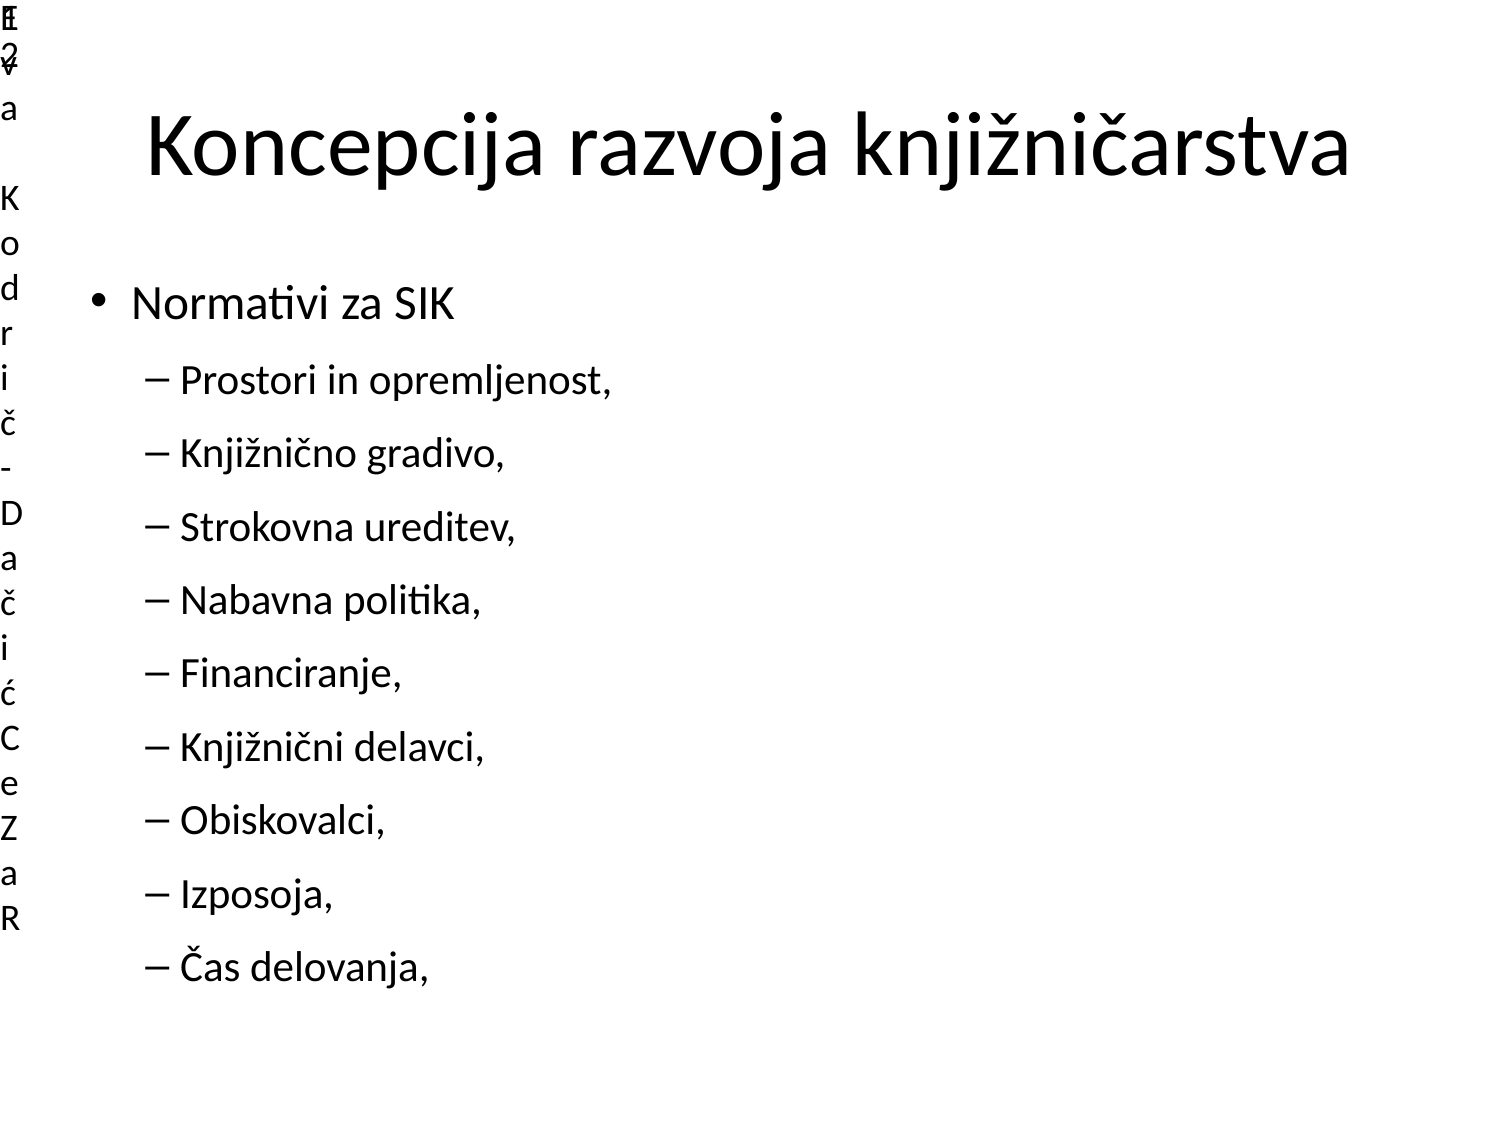

Eva Kodrič-Dačić
CeZaR
# Koncepcija razvoja knjižničarstva
Normativi za SIK
Prostori in opremljenost,
Knjižnično gradivo,
Strokovna ureditev,
Nabavna politika,
Financiranje,
Knjižnični delavci,
Obiskovalci,
Izposoja,
Čas delovanja,